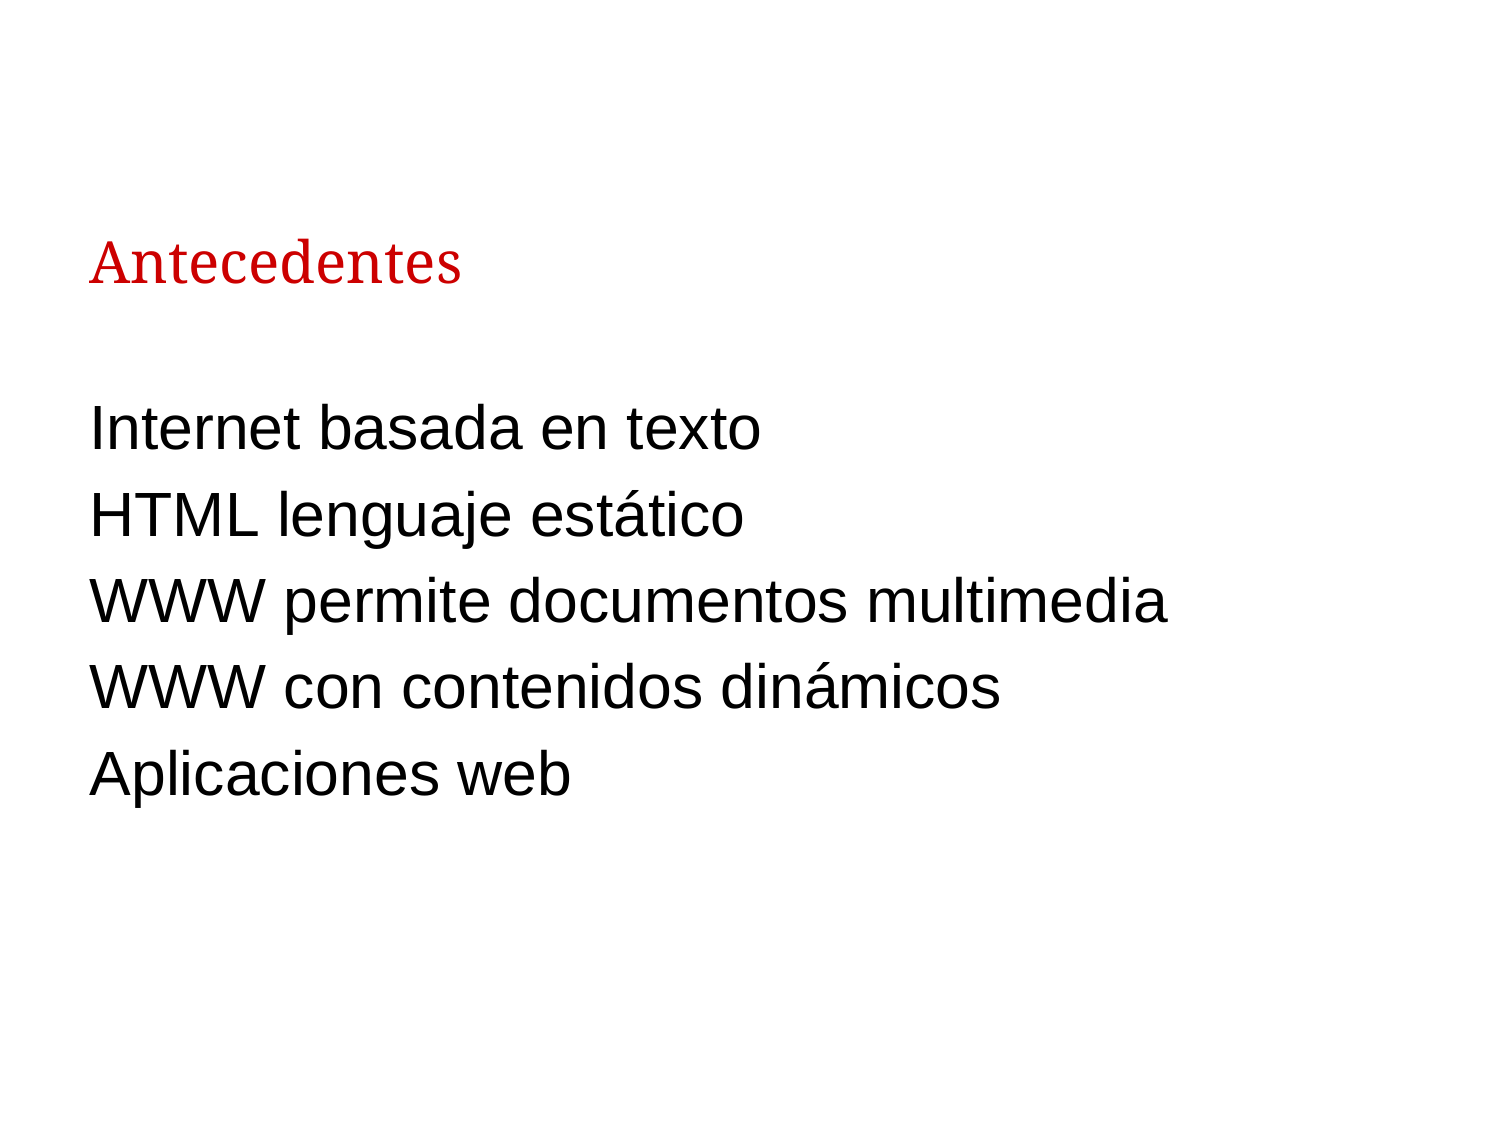

Antecedentes
# Internet basada en texto
HTML lenguaje estático
WWW permite documentos multimedia
WWW con contenidos dinámicos
Aplicaciones web